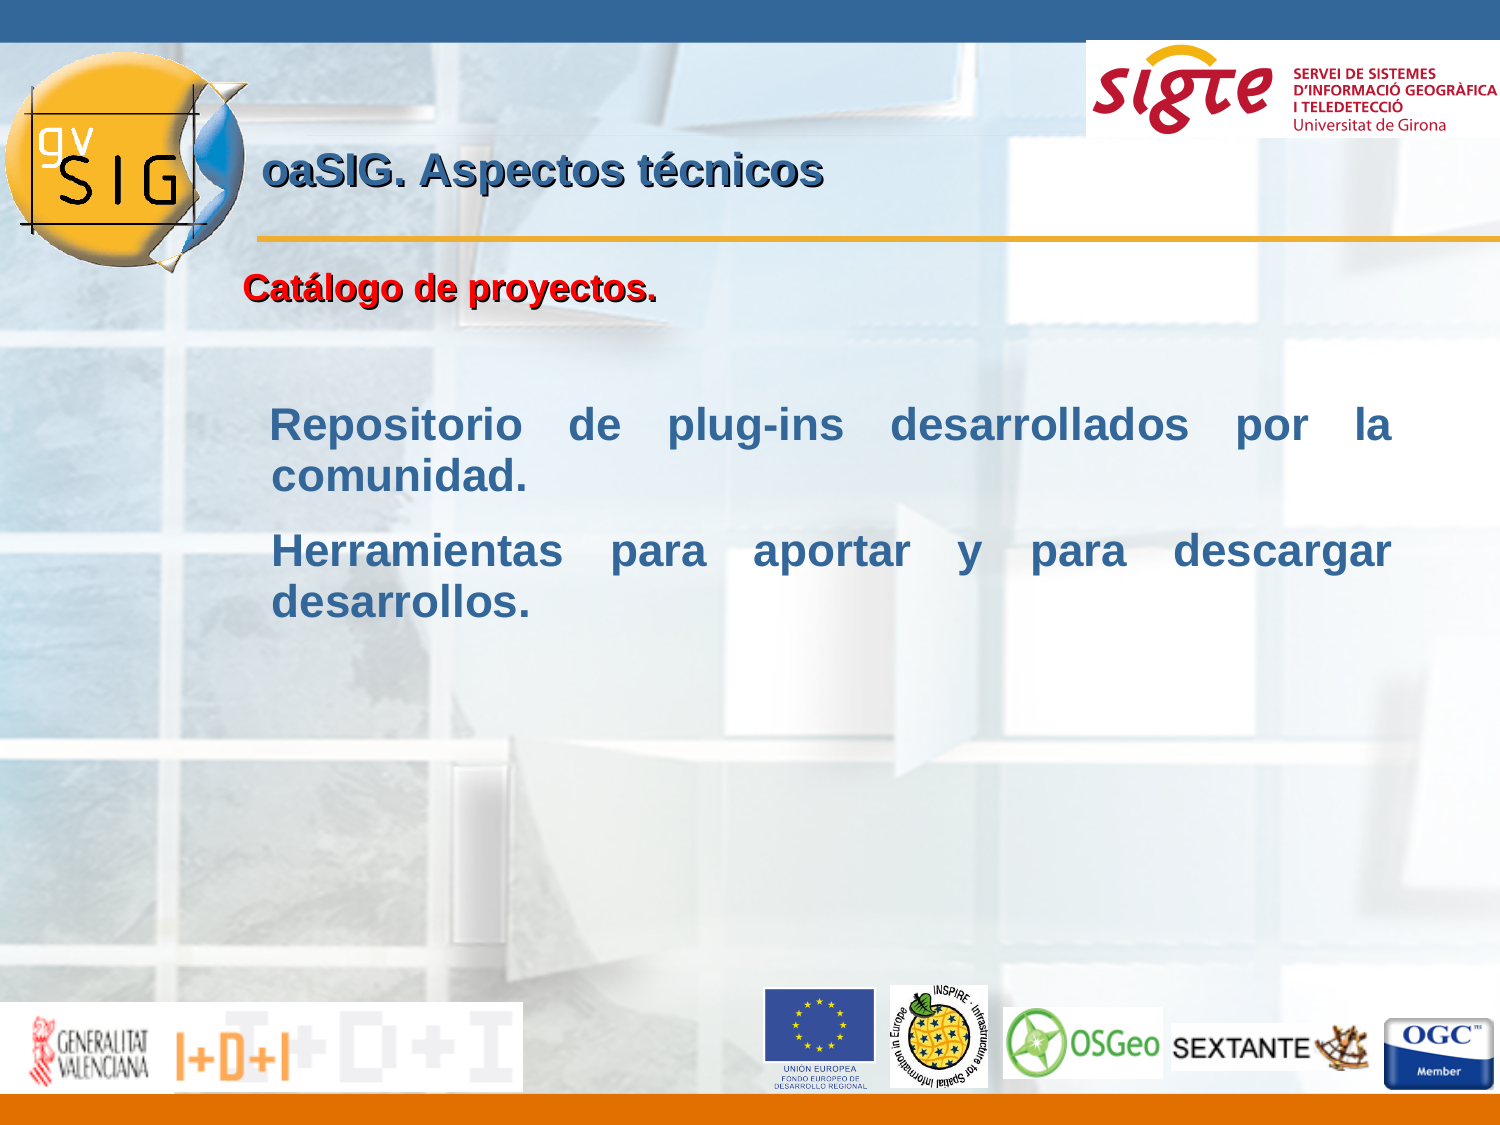

oaSIG. Aspectos técnicos
Catálogo de proyectos.
# Repositorio de plug-ins desarrollados por la comunidad.
 Herramientas para aportar y para descargar desarrollos.